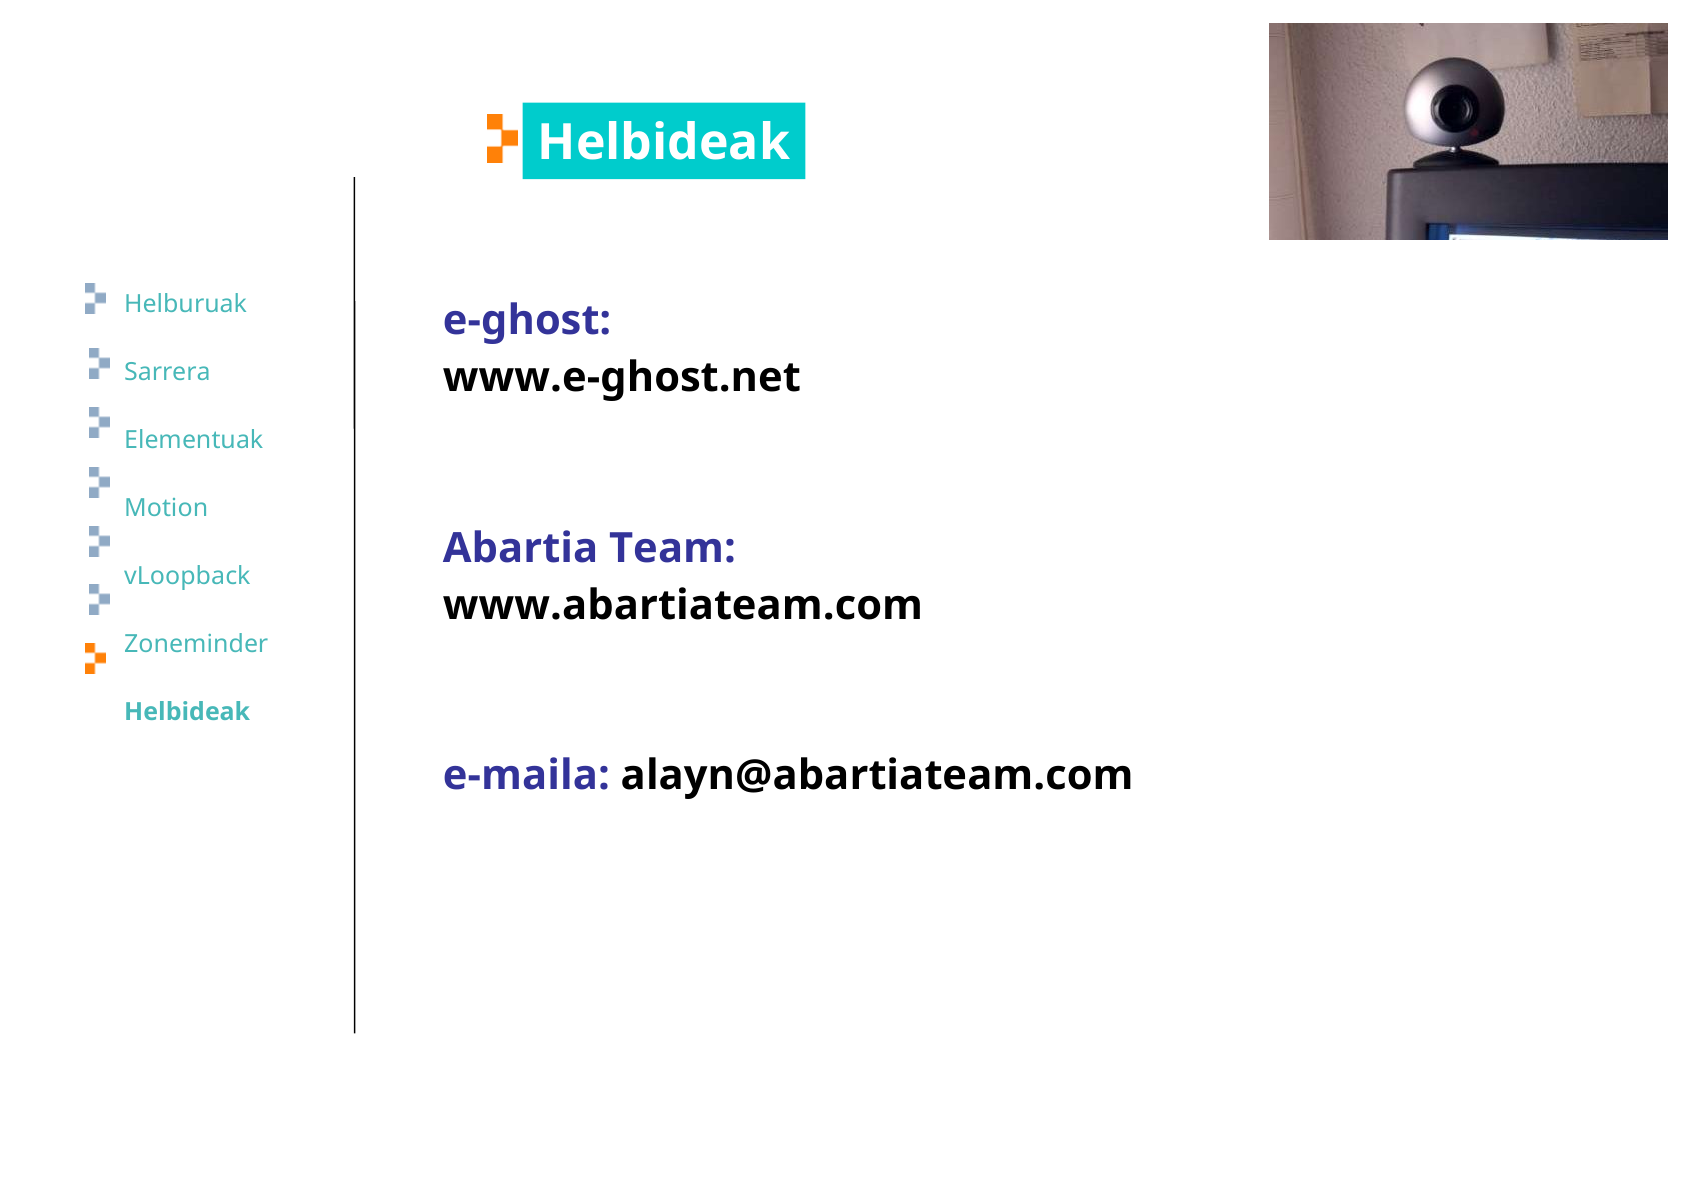

Helbideak
Helburuak
Sarrera
Elementuak
Motion
vLoopback
Zoneminder
Helbideak
e-ghost:
www.e-ghost.net
Abartia Team:
www.abartiateam.com
e-maila: alayn@abartiateam.com